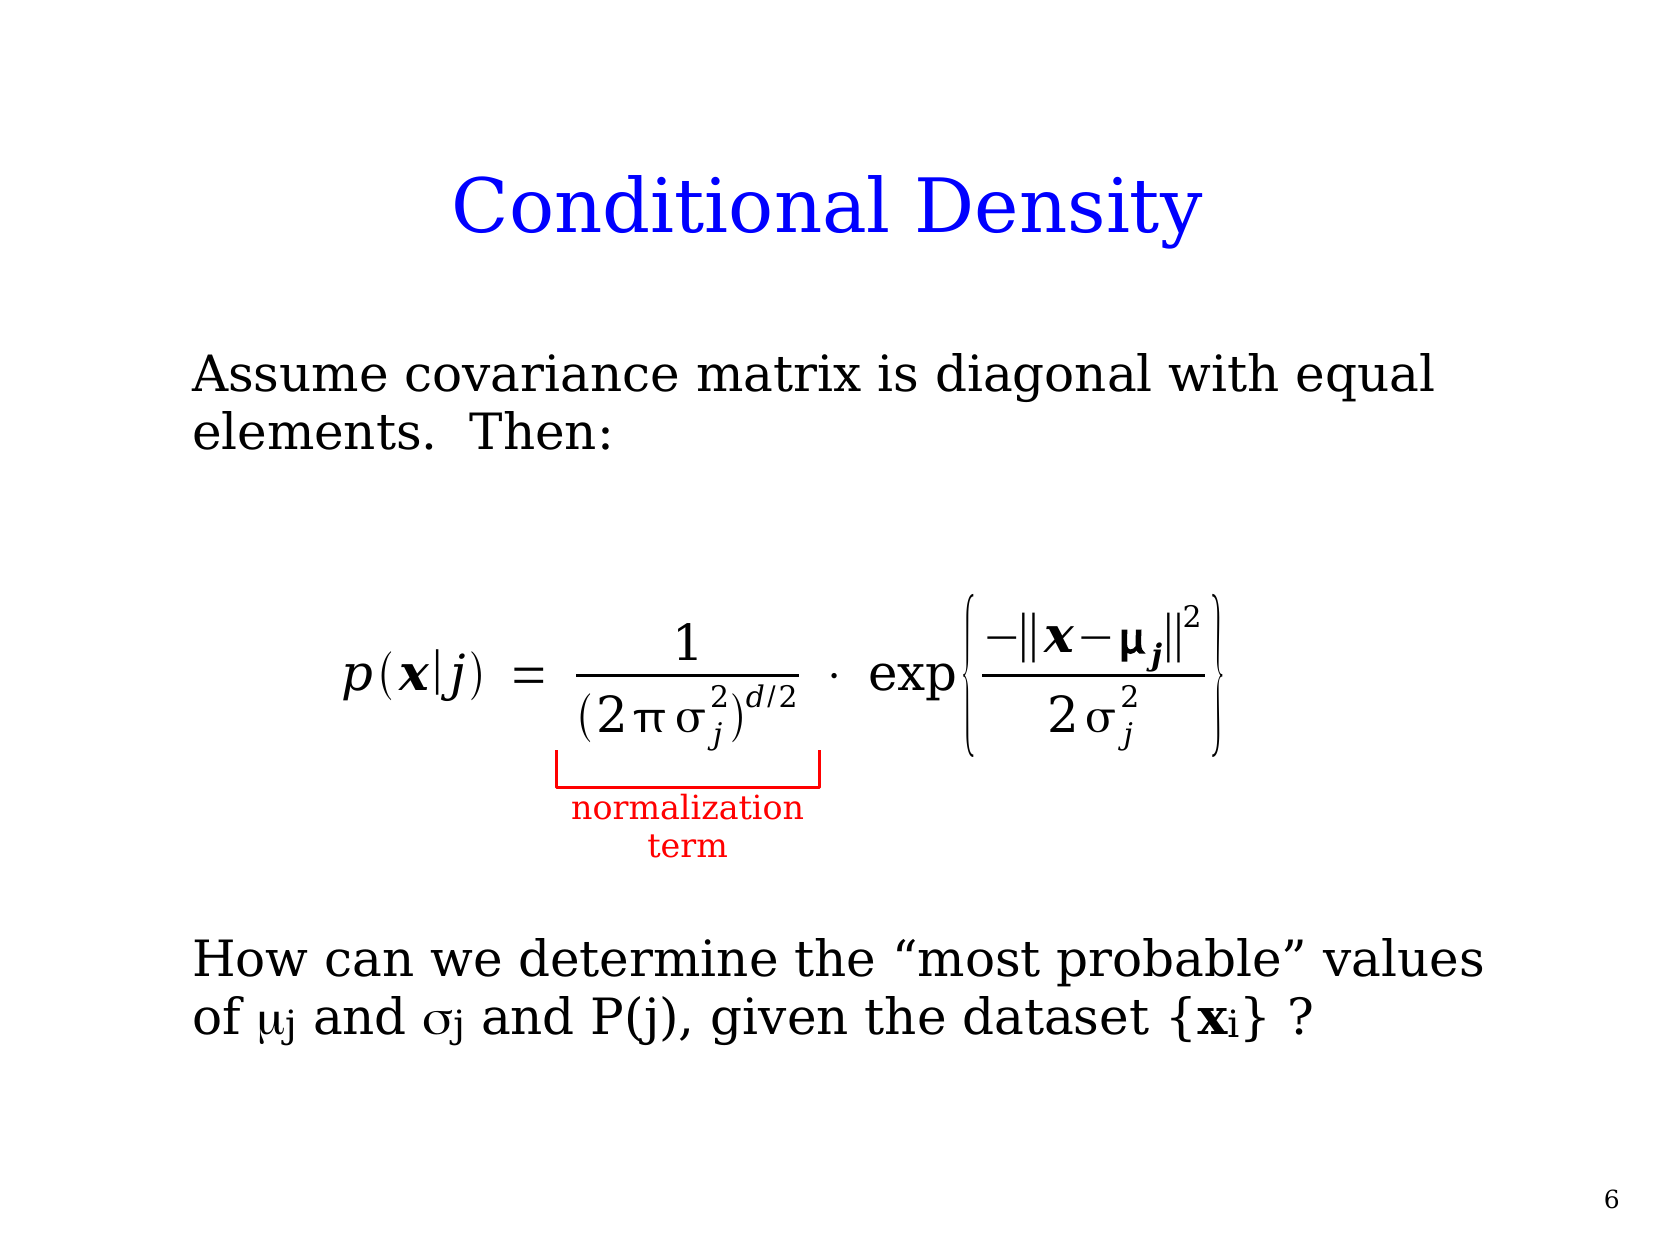

# Conditional Density
Assume covariance matrix is diagonal with equal elements. Then:
How can we determine the “most probable” values of mj and sj and P(j), given the dataset {xi} ?
normalization
term